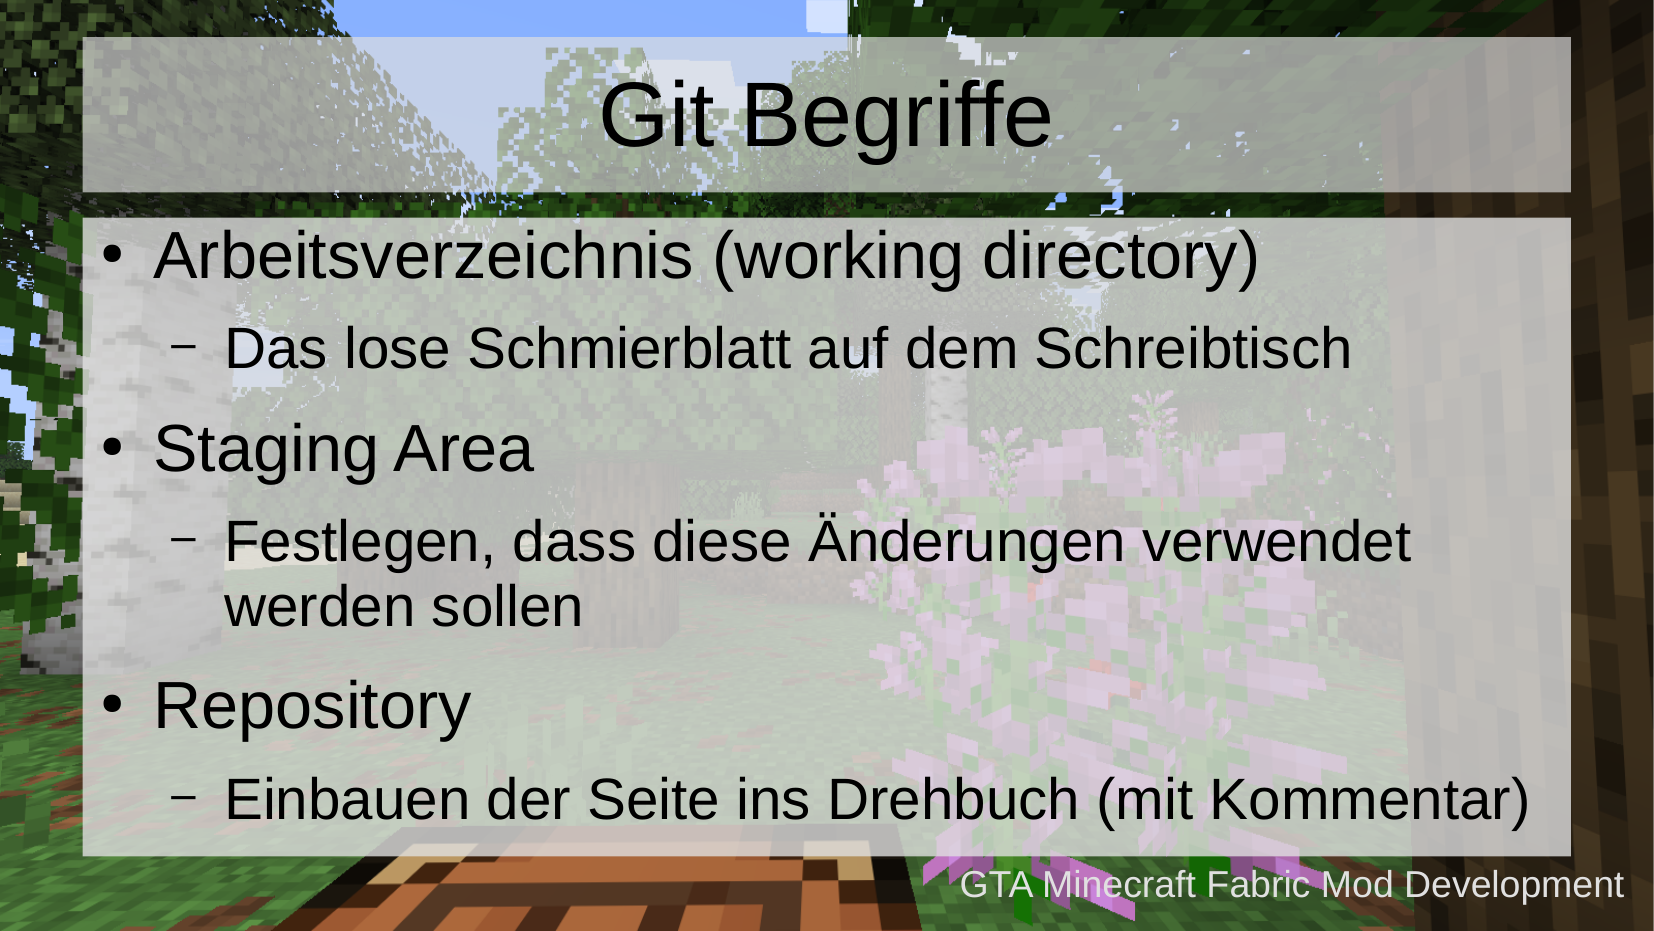

# Git Begriffe
Arbeitsverzeichnis (working directory)
Das lose Schmierblatt auf dem Schreibtisch
Staging Area
Festlegen, dass diese Änderungen verwendet werden sollen
Repository
Einbauen der Seite ins Drehbuch (mit Kommentar)